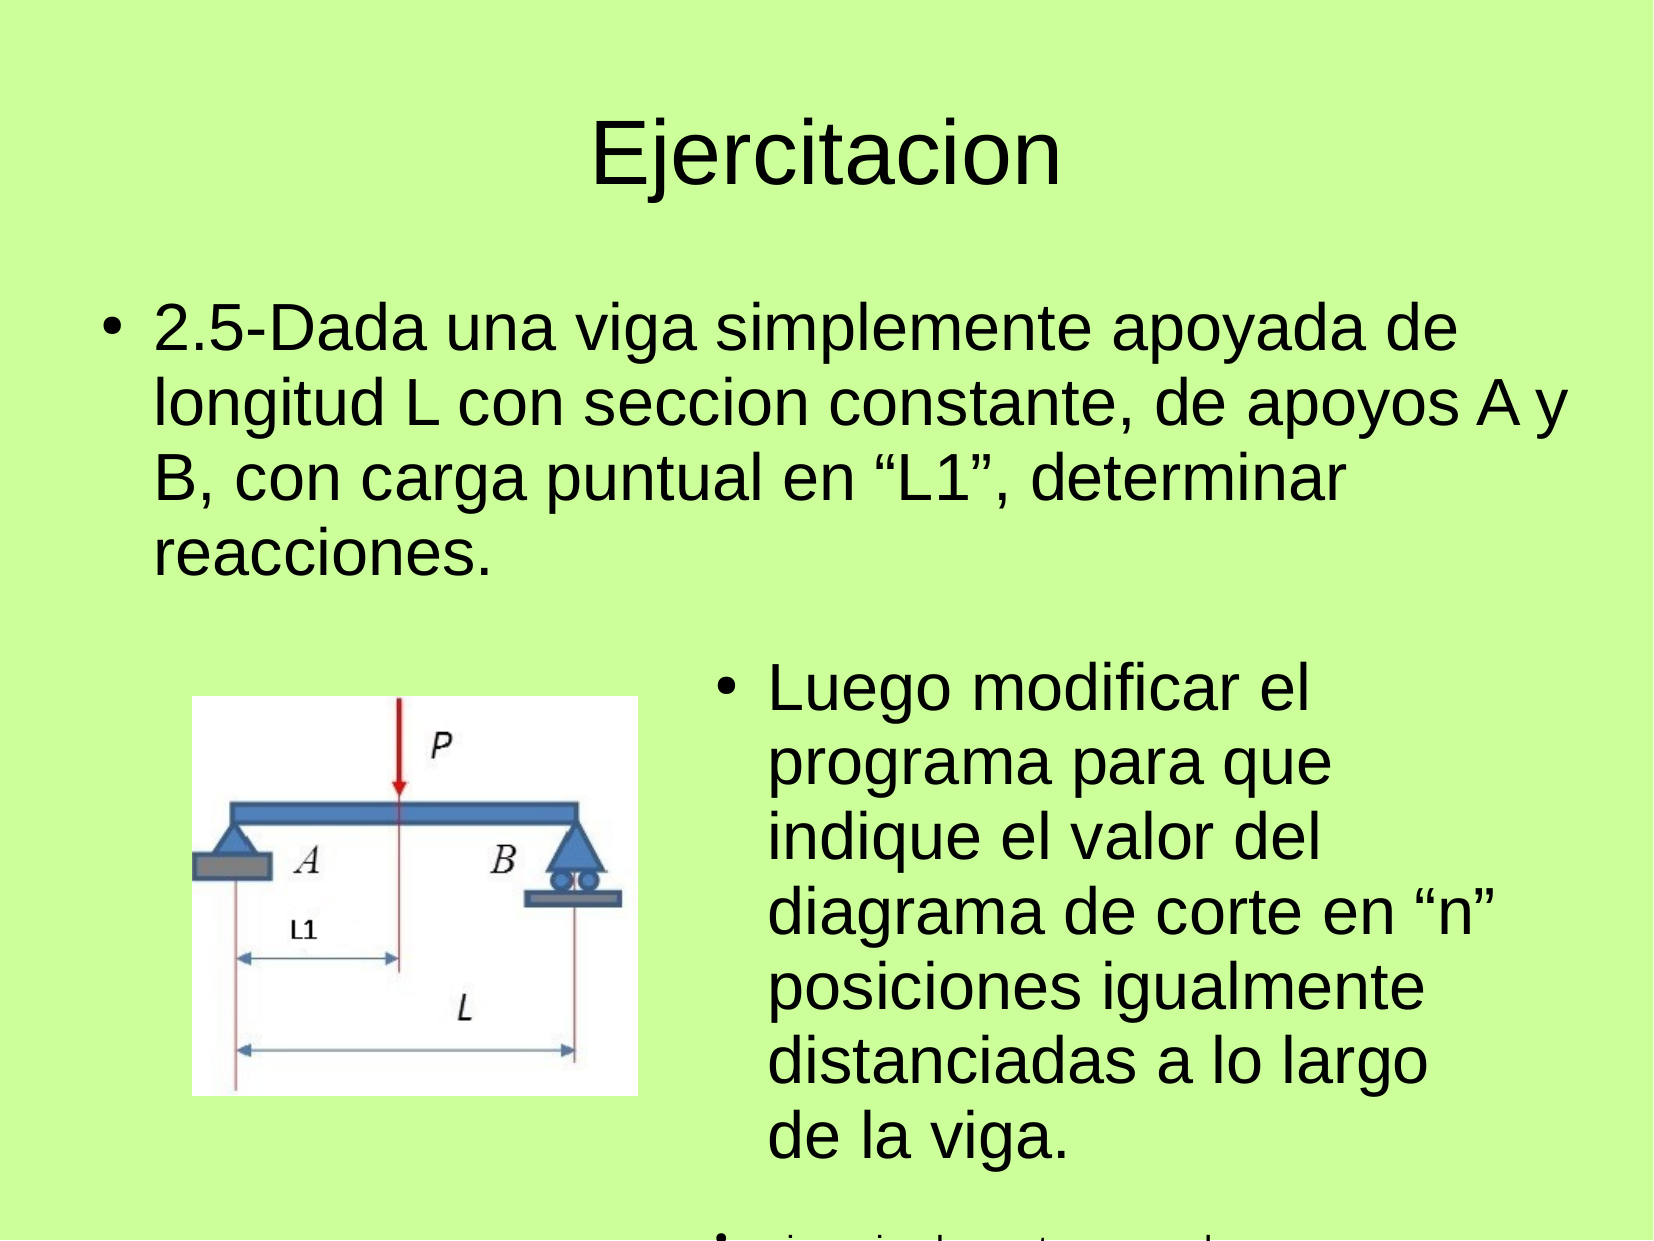

# Ejercitacion
2.5-Dada una viga simplemente apoyada de longitud L con seccion constante, de apoyos A y B, con carga puntual en “L1”, determinar reacciones.
Luego modificar el programa para que indique el valor del diagrama de corte en “n” posiciones igualmente distanciadas a lo largo de la viga.
viga_simplemente_apoyada.py